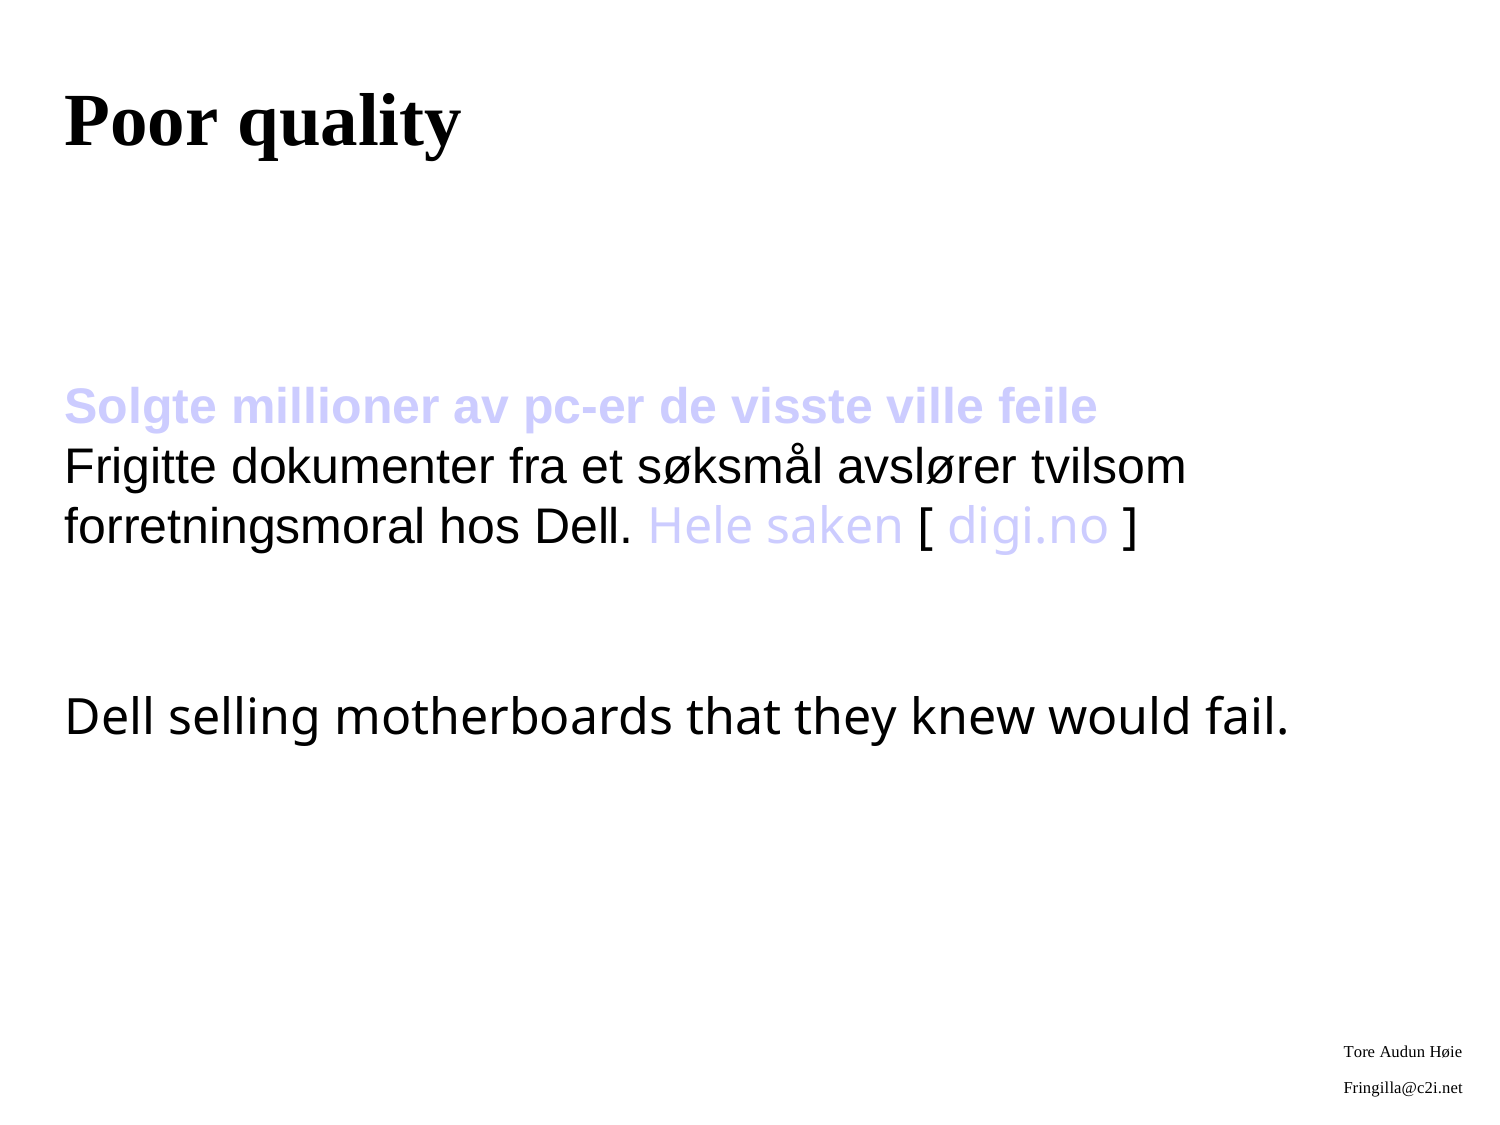

Poor quality
Solgte millioner av pc-er de visste ville feile
Frigitte dokumenter fra et søksmål avslører tvilsom forretningsmoral hos Dell. Hele saken [ digi.no ]
Dell selling motherboards that they knew would fail.
Tore Audun Høie
Fringilla@c2i.net